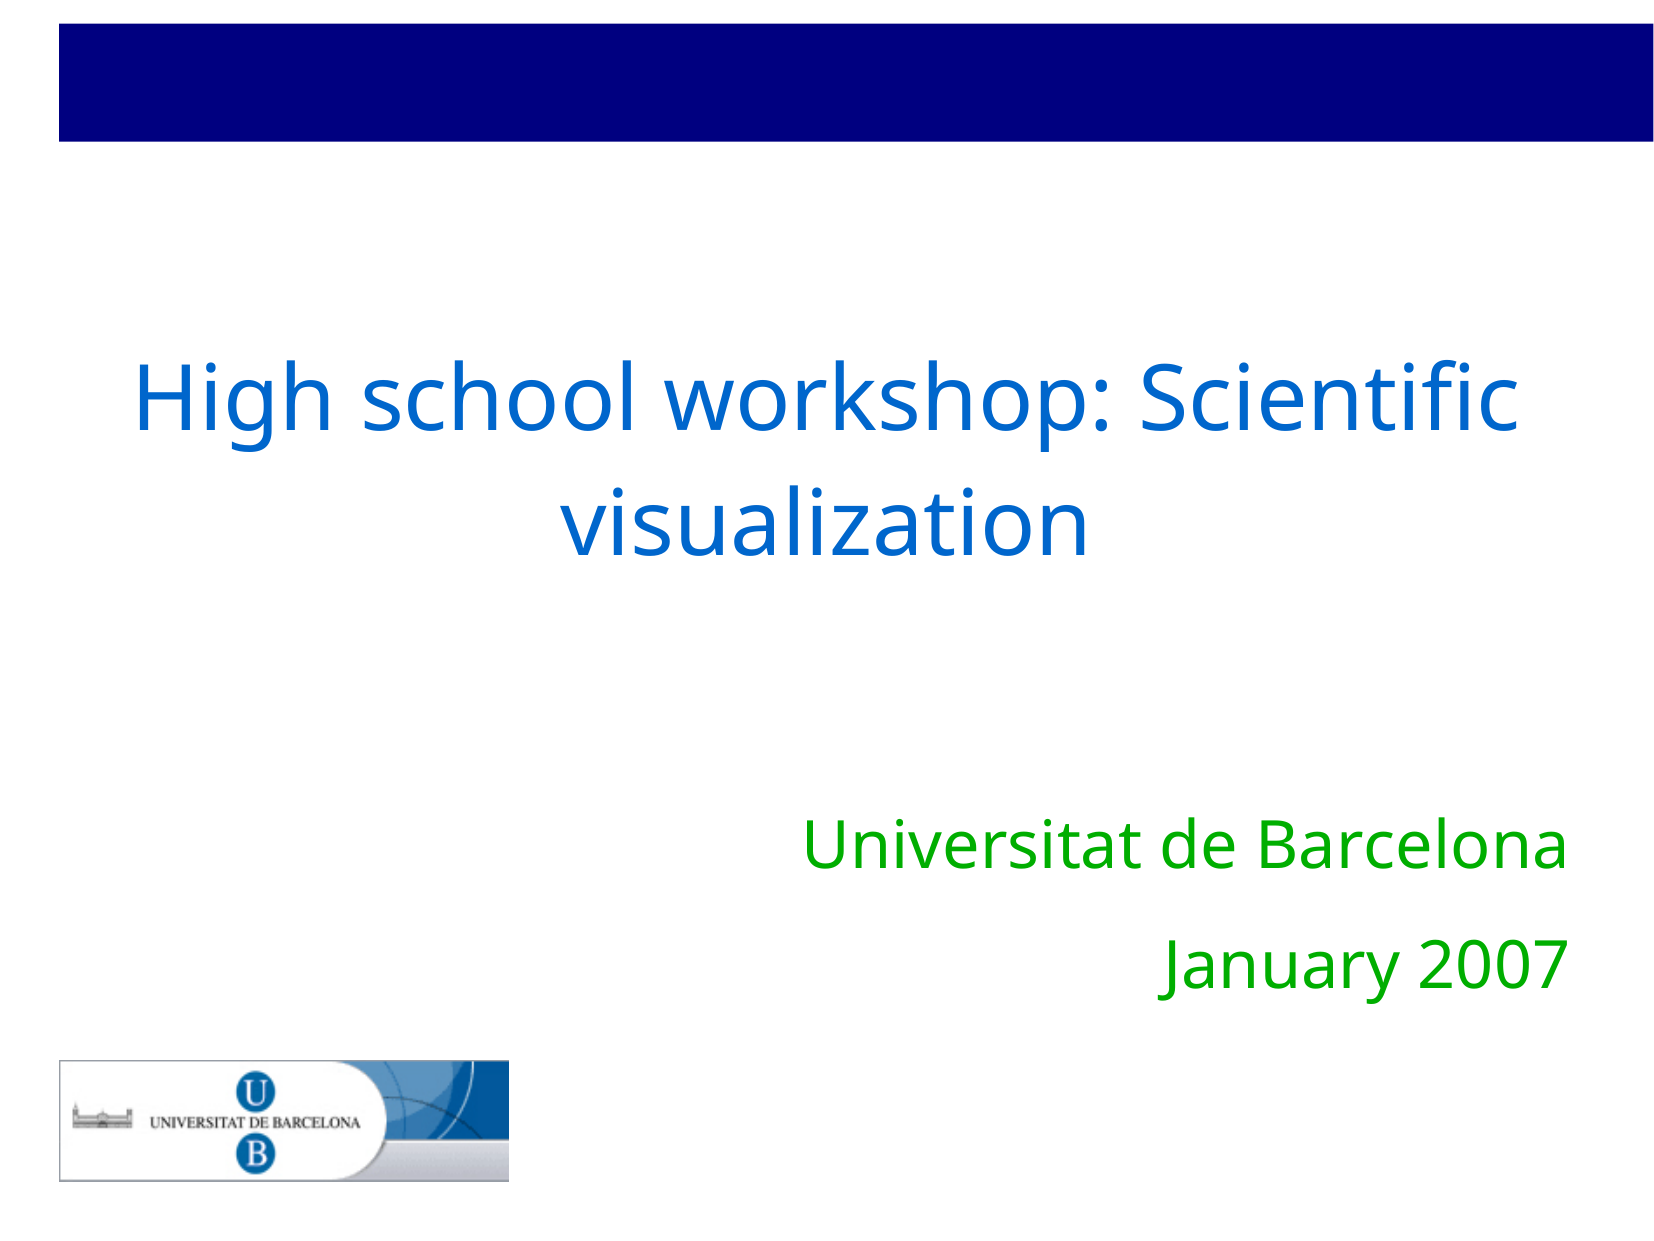

# High school workshop: Scientific visualization
Universitat de Barcelona
January 2007